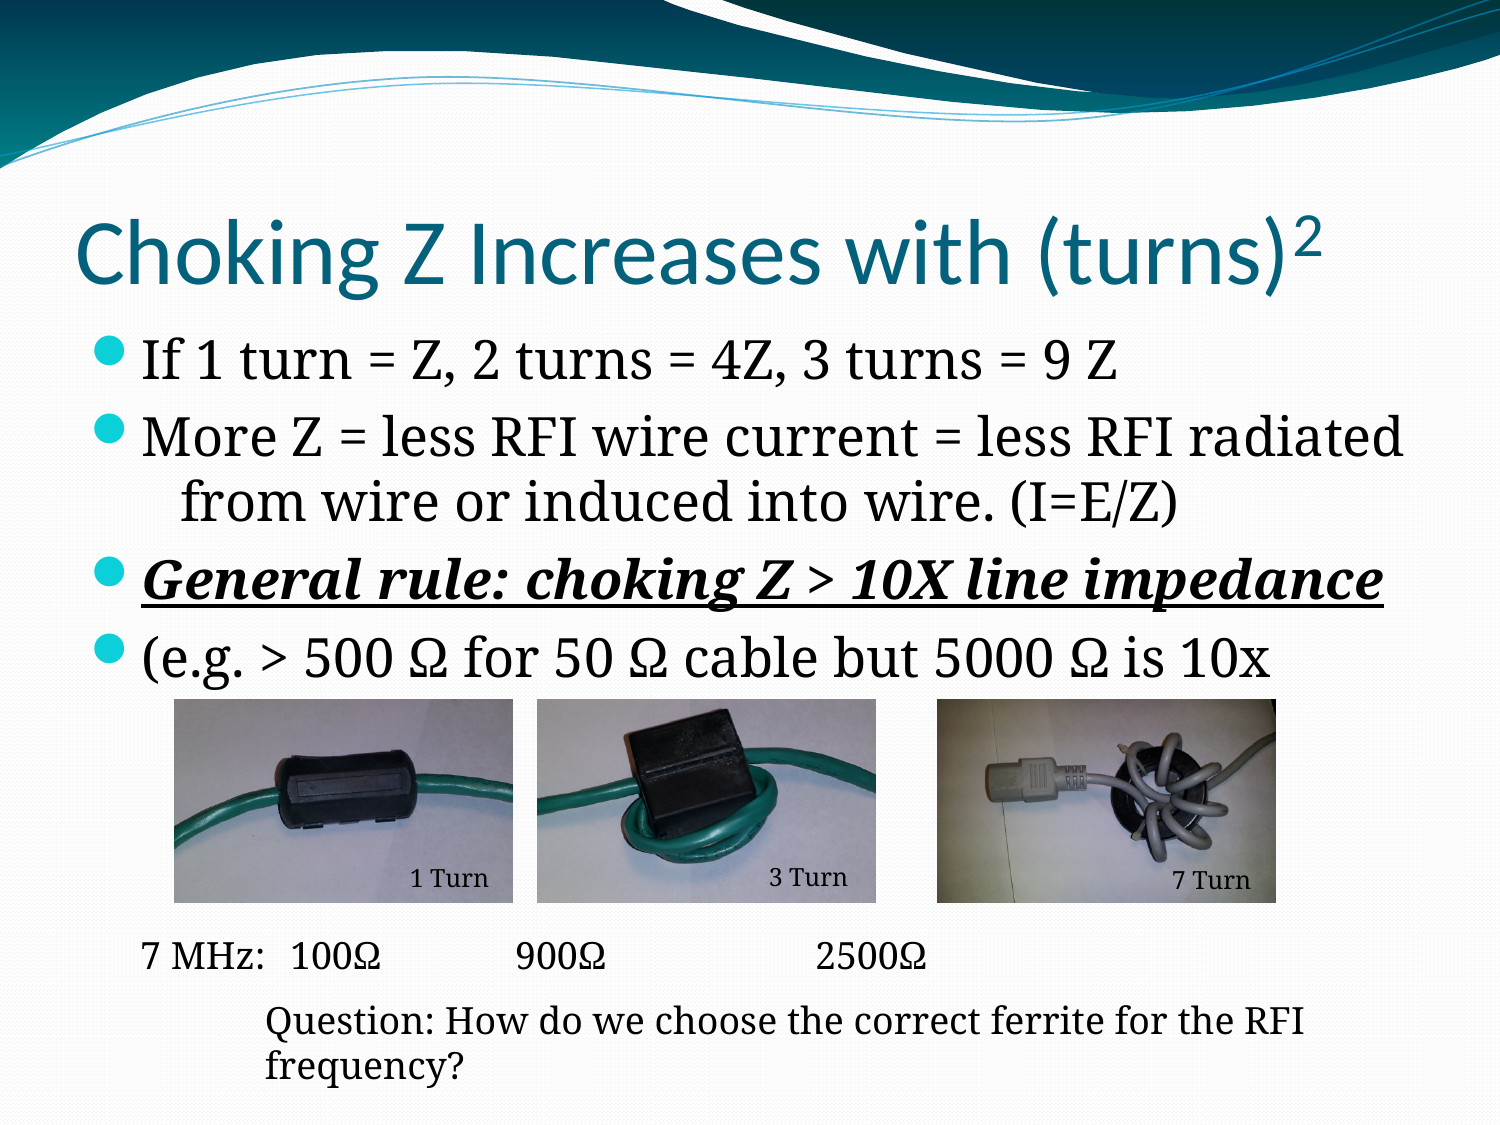

# Choking Z Increases with (turns)2
If 1 turn = Z, 2 turns = 4Z, 3 turns = 9 Z
More Z = less RFI wire current = less RFI radiated from wire or induced into wire. (I=E/Z)
General rule: choking Z > 10X line impedance
(e.g. > 500 Ω for 50 Ω cable but 5000 Ω is 10x better)
3 Turn
1 Turn
7 Turn
7 MHz:	100Ω		900Ω			2500Ω
Question: How do we choose the correct ferrite for the RFI frequency?